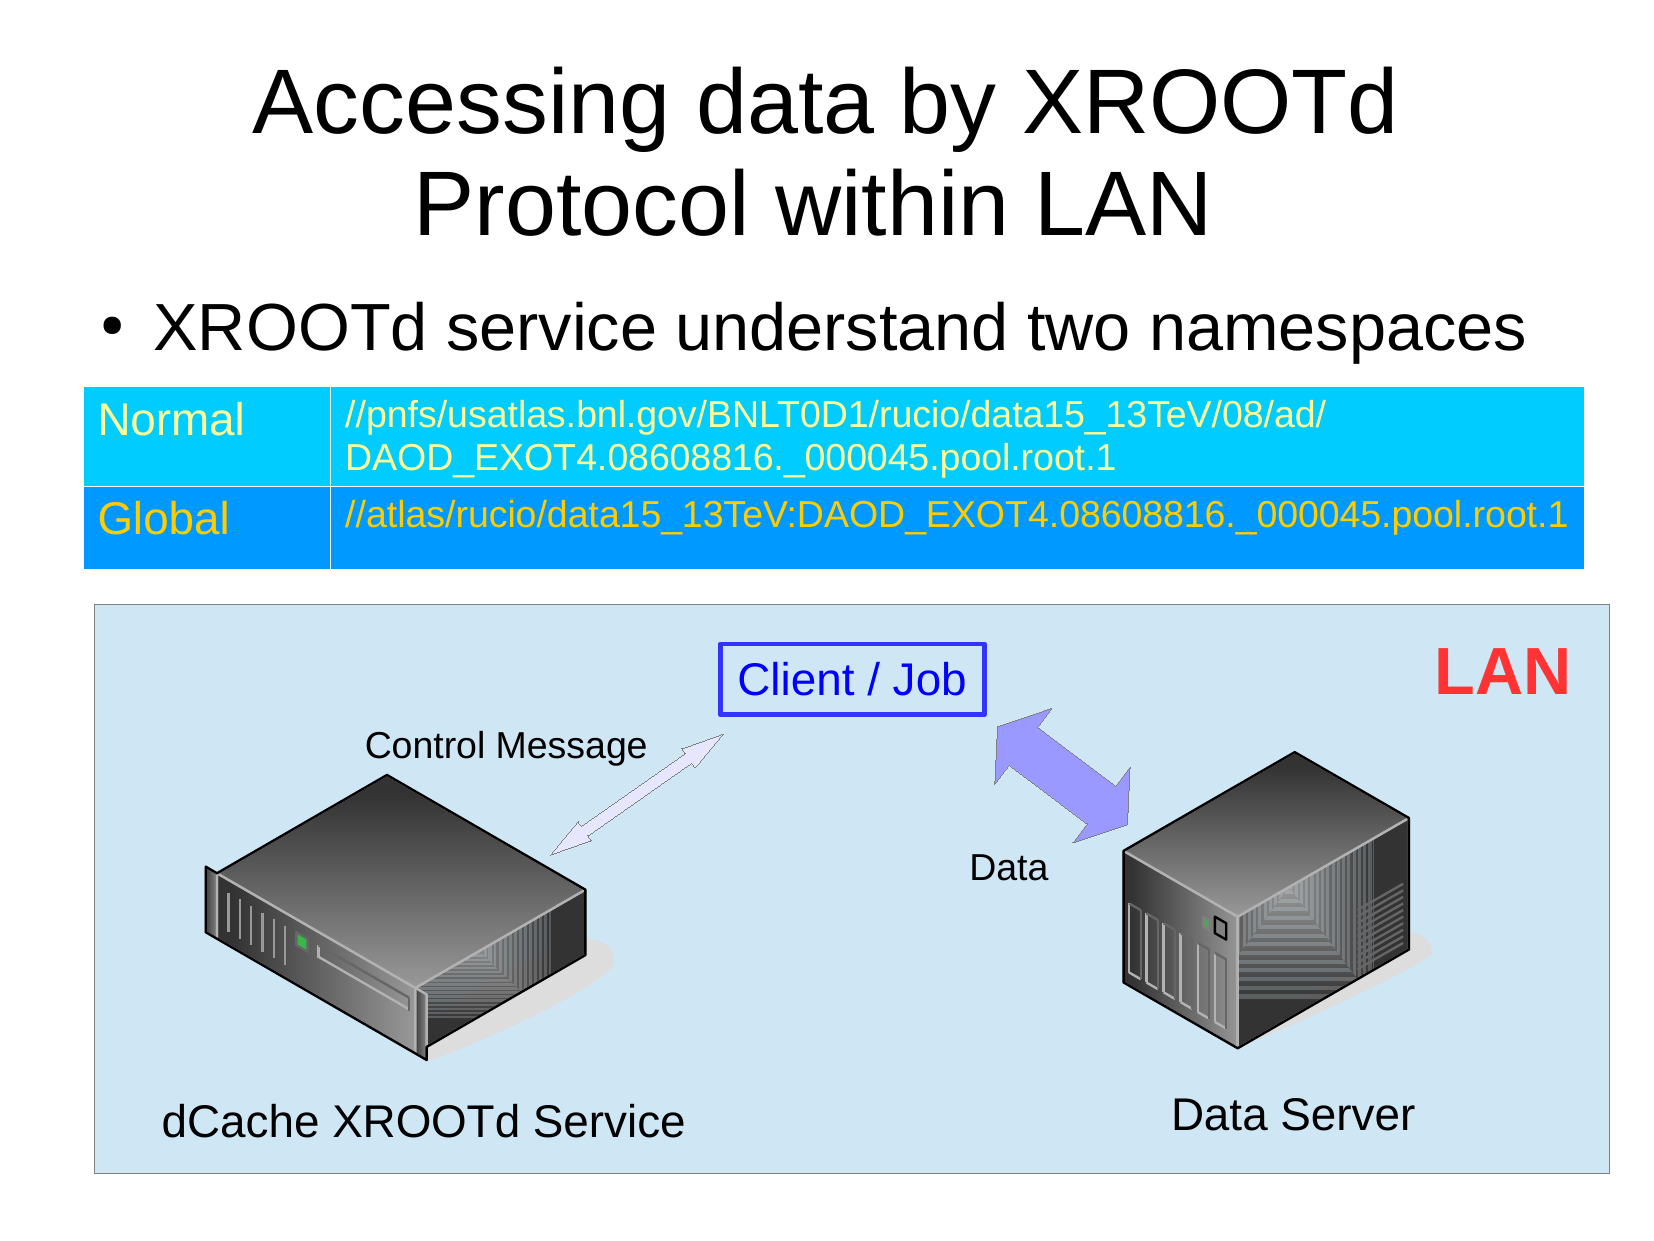

# Accessing data by XROOTd Protocol within LAN
XROOTd service understand two namespaces
| Normal | //pnfs/usatlas.bnl.gov/BNLT0D1/rucio/data15\_13TeV/08/ad/DAOD\_EXOT4.08608816.\_000045.pool.root.1 |
| --- | --- |
| Global | //atlas/rucio/data15\_13TeV:DAOD\_EXOT4.08608816.\_000045.pool.root.1 |
LAN
Client / Job
Control Message
Data
Data Server
dCache XROOTd Service